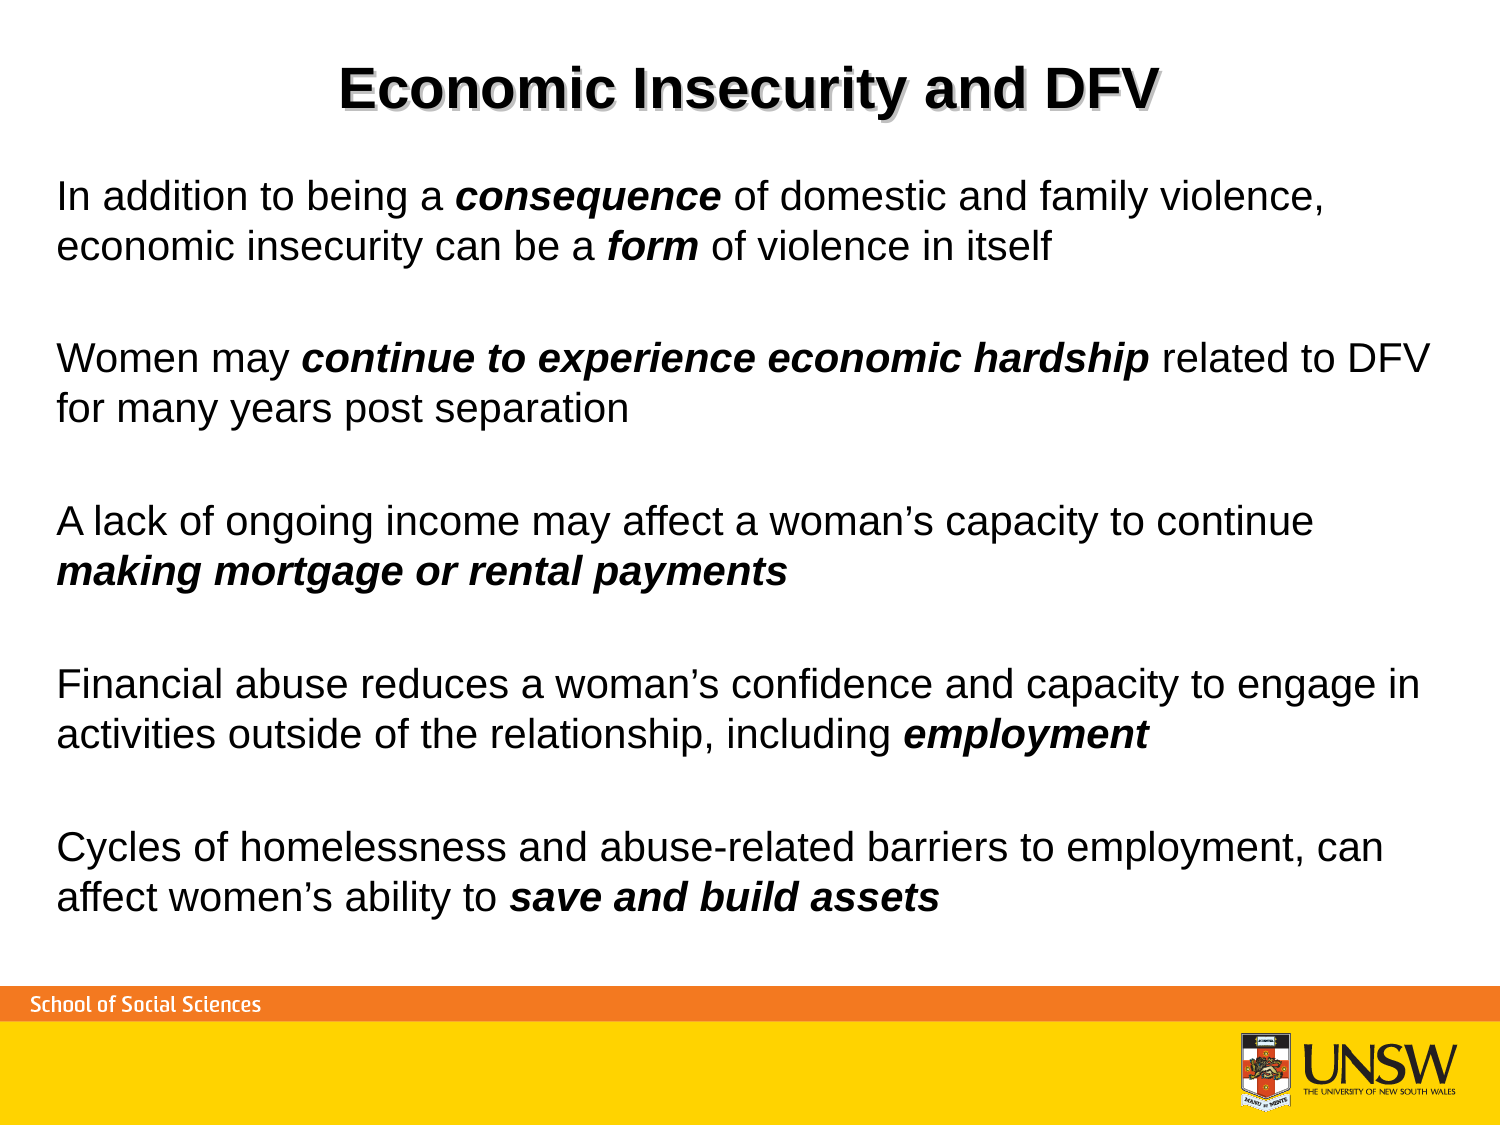

# Economic Insecurity and DFV
In addition to being a consequence of domestic and family violence, economic insecurity can be a form of violence in itself
Women may continue to experience economic hardship related to DFV for many years post separation
A lack of ongoing income may affect a woman’s capacity to continue making mortgage or rental payments
Financial abuse reduces a woman’s confidence and capacity to engage in activities outside of the relationship, including employment
Cycles of homelessness and abuse-related barriers to employment, can affect women’s ability to save and build assets